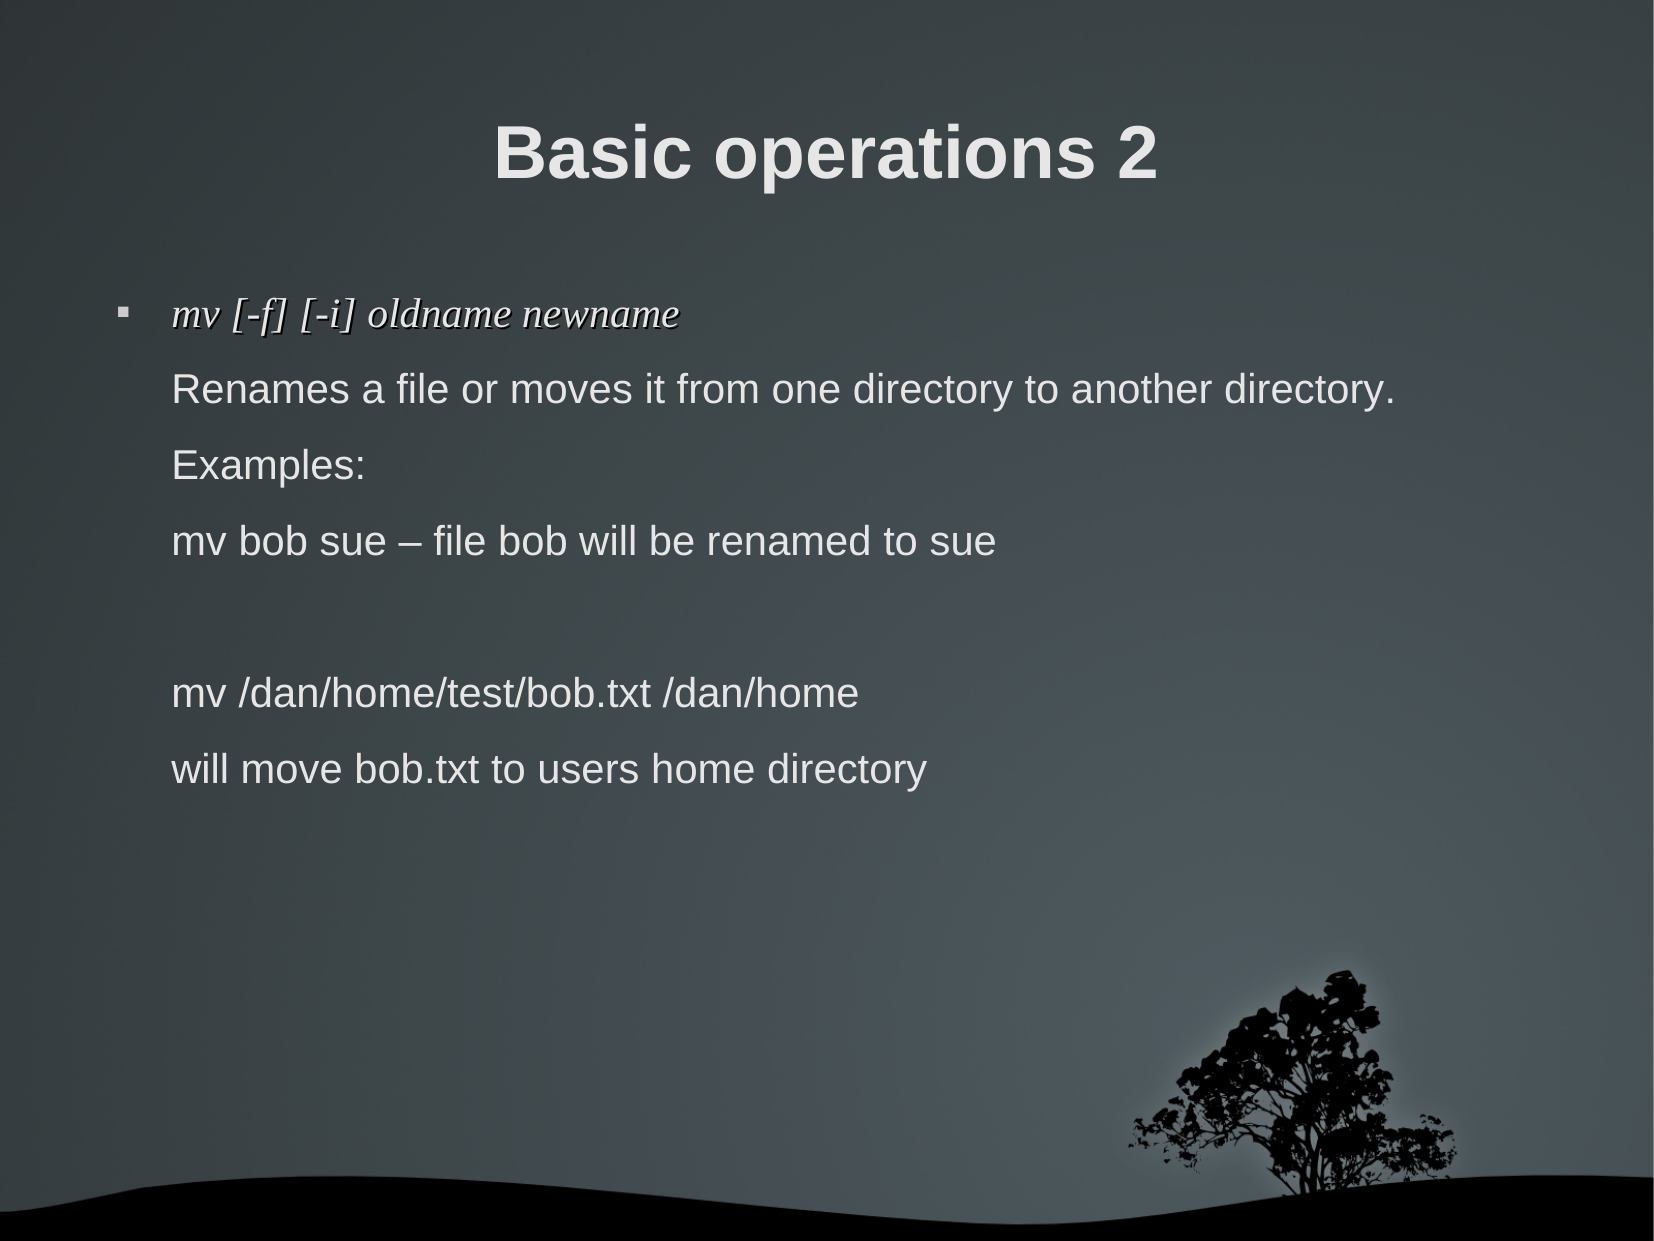

# Basic operations 2
mv [-f] [-i] oldname newname
Renames a file or moves it from one directory to another directory.
Examples:
mv bob sue – file bob will be renamed to sue
mv /dan/home/test/bob.txt /dan/home
will move bob.txt to users home directory